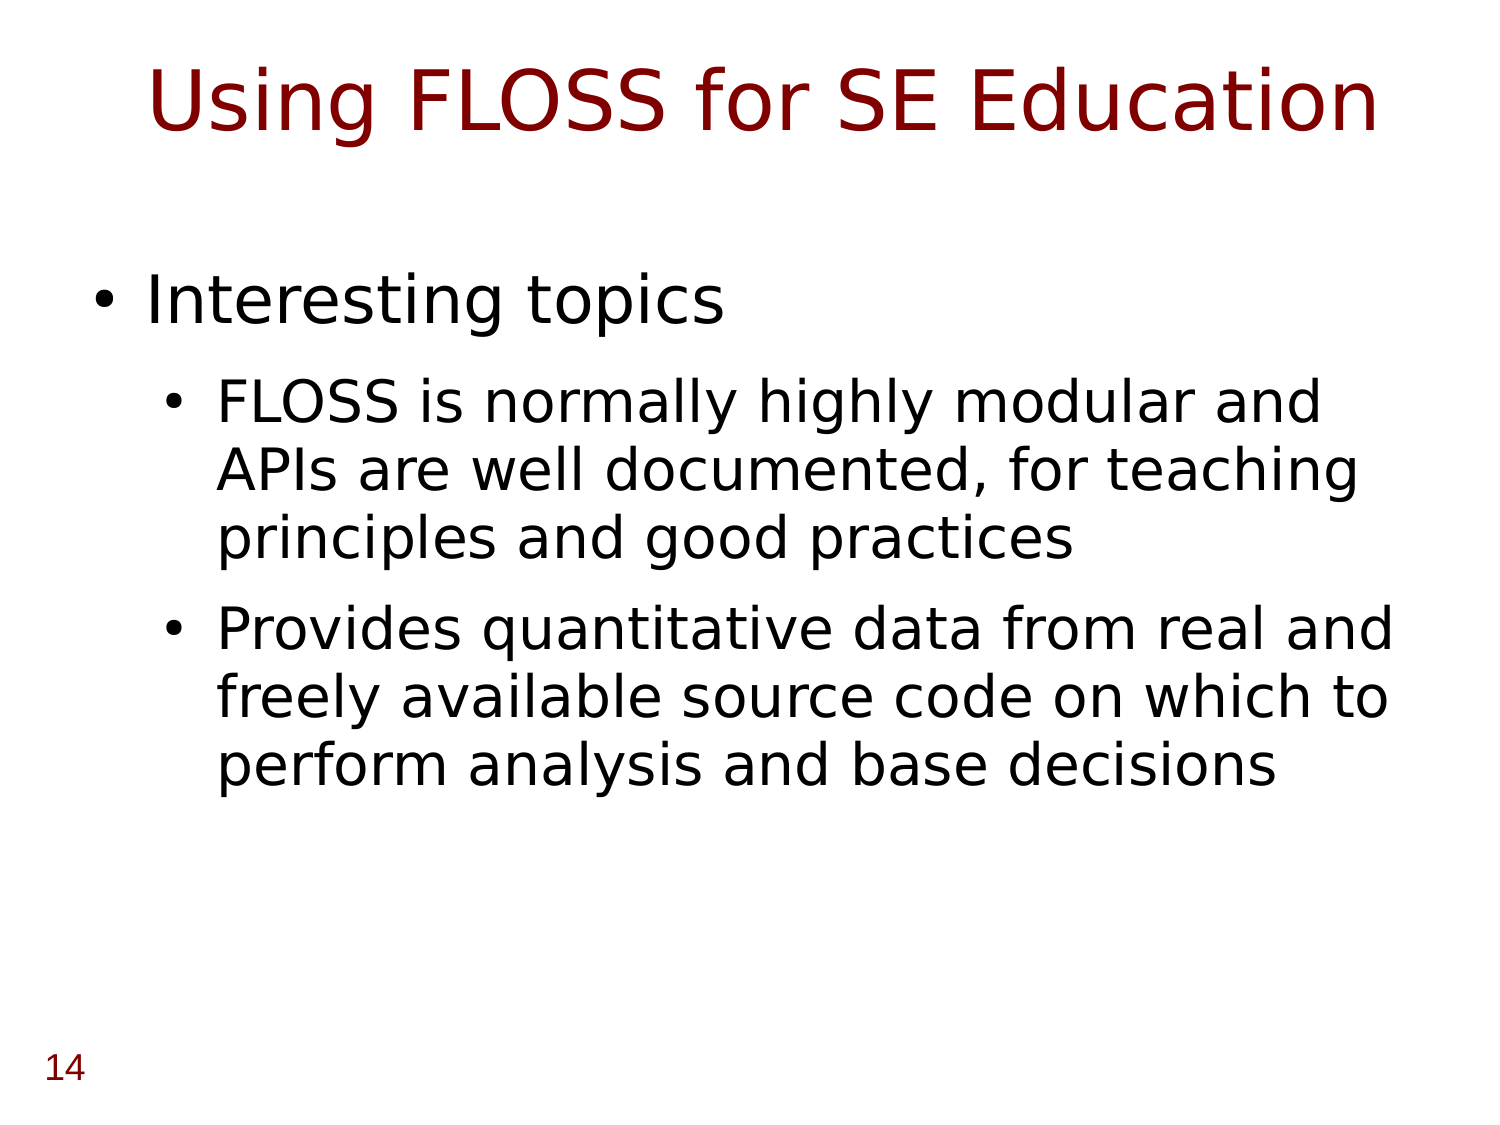

# Using FLOSS for SE Education
Interesting topics
FLOSS is normally highly modular and APIs are well documented, for teaching principles and good practices
Provides quantitative data from real and freely available source code on which to perform analysis and base decisions